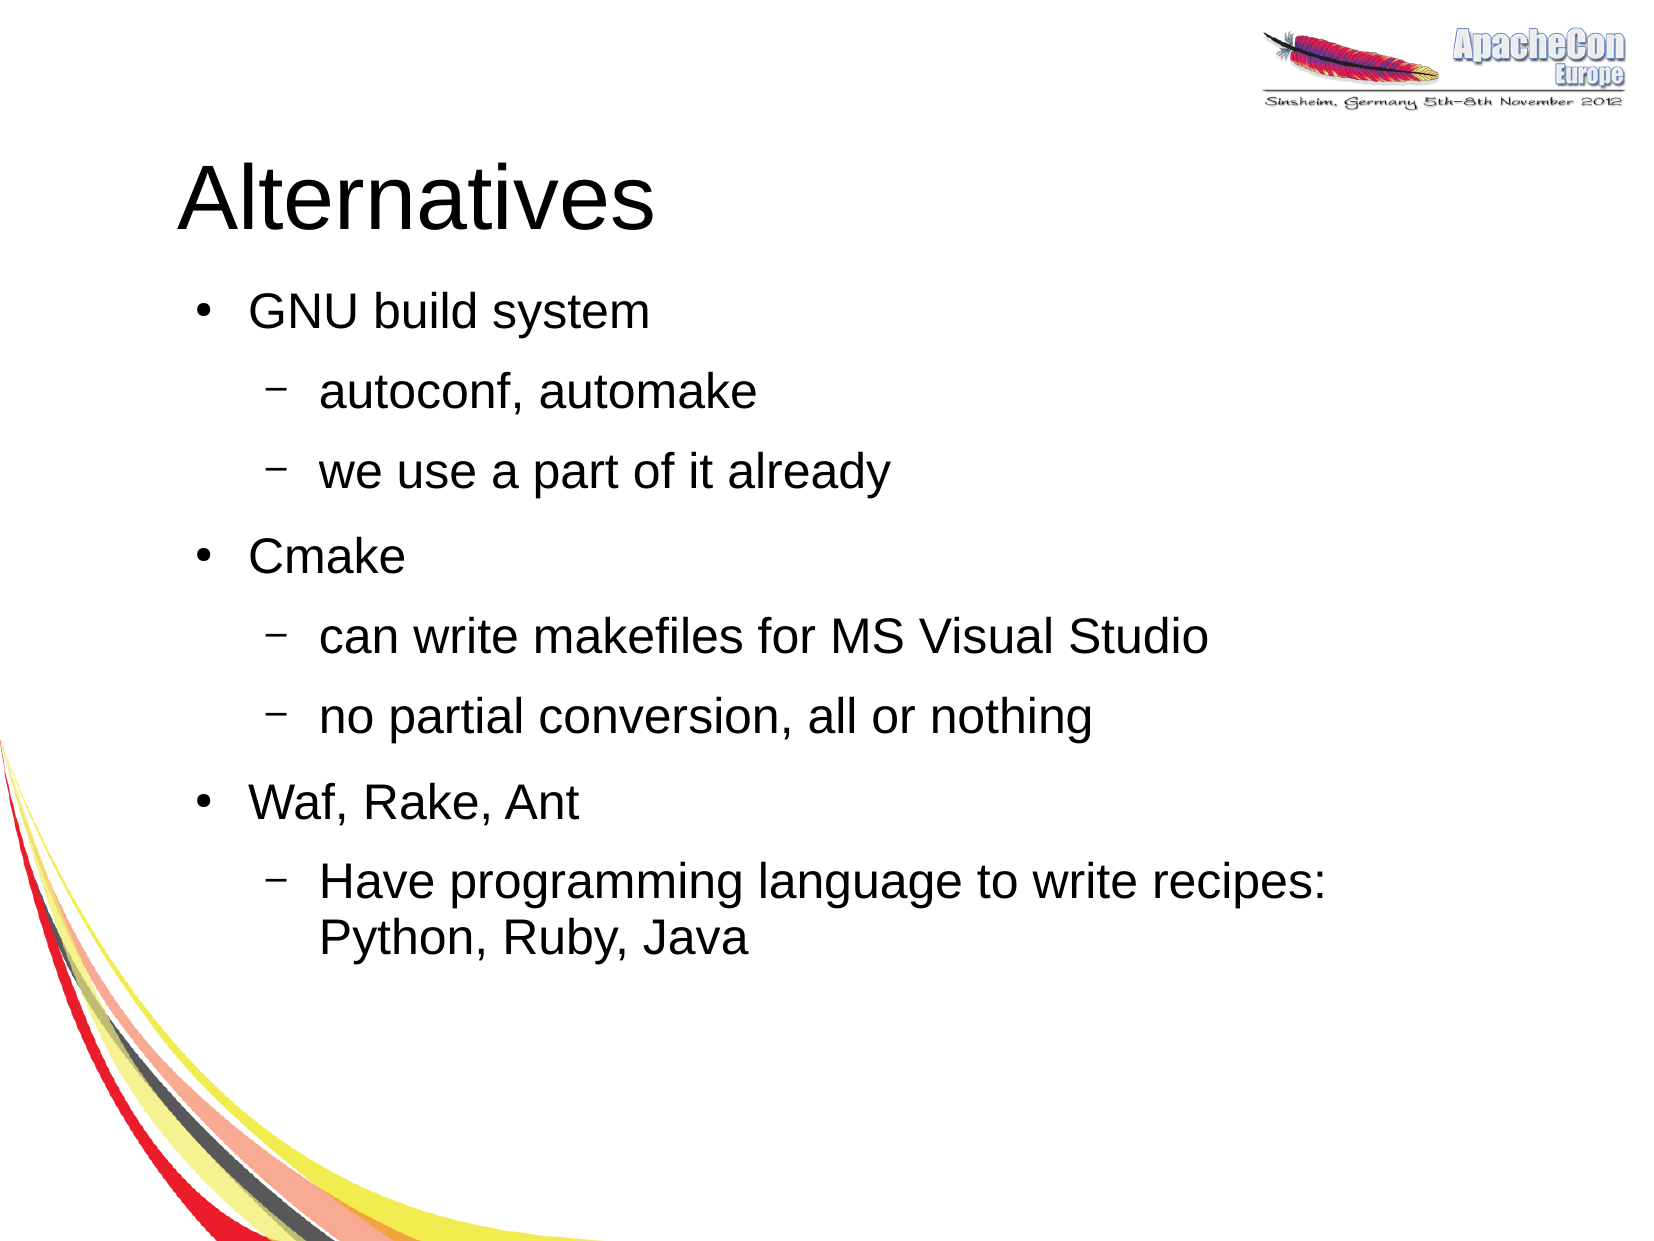

# Alternatives
GNU build system
autoconf, automake
we use a part of it already
Cmake
can write makefiles for MS Visual Studio
no partial conversion, all or nothing
Waf, Rake, Ant
Have programming language to write recipes:
Python, Ruby, Java